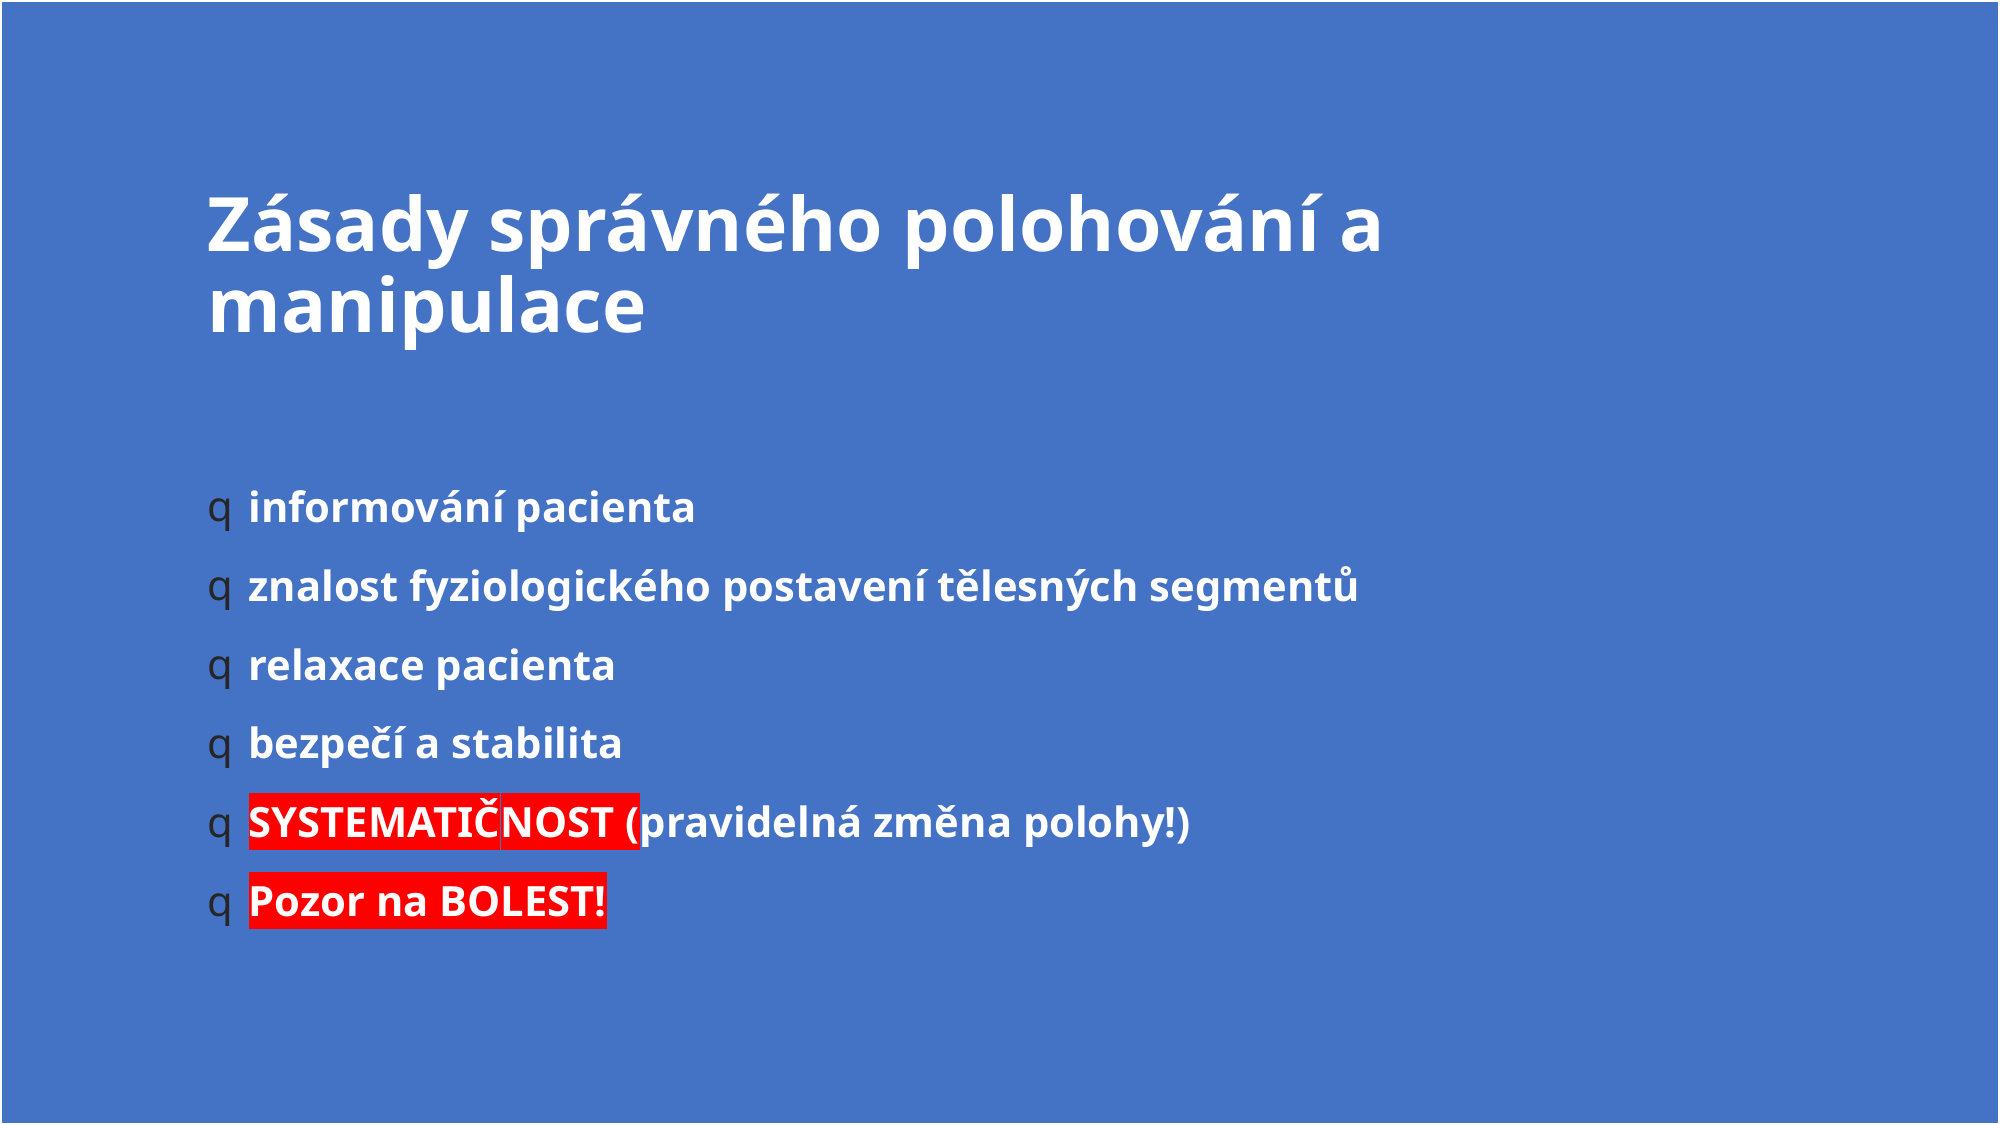

# Zásady správného polohování a manipulace
 informování pacienta
 znalost fyziologického postavení tělesných segmentů
 relaxace pacienta
 bezpečí a stabilita
 SYSTEMATIČNOST (pravidelná změna polohy!)
 Pozor na BOLEST!